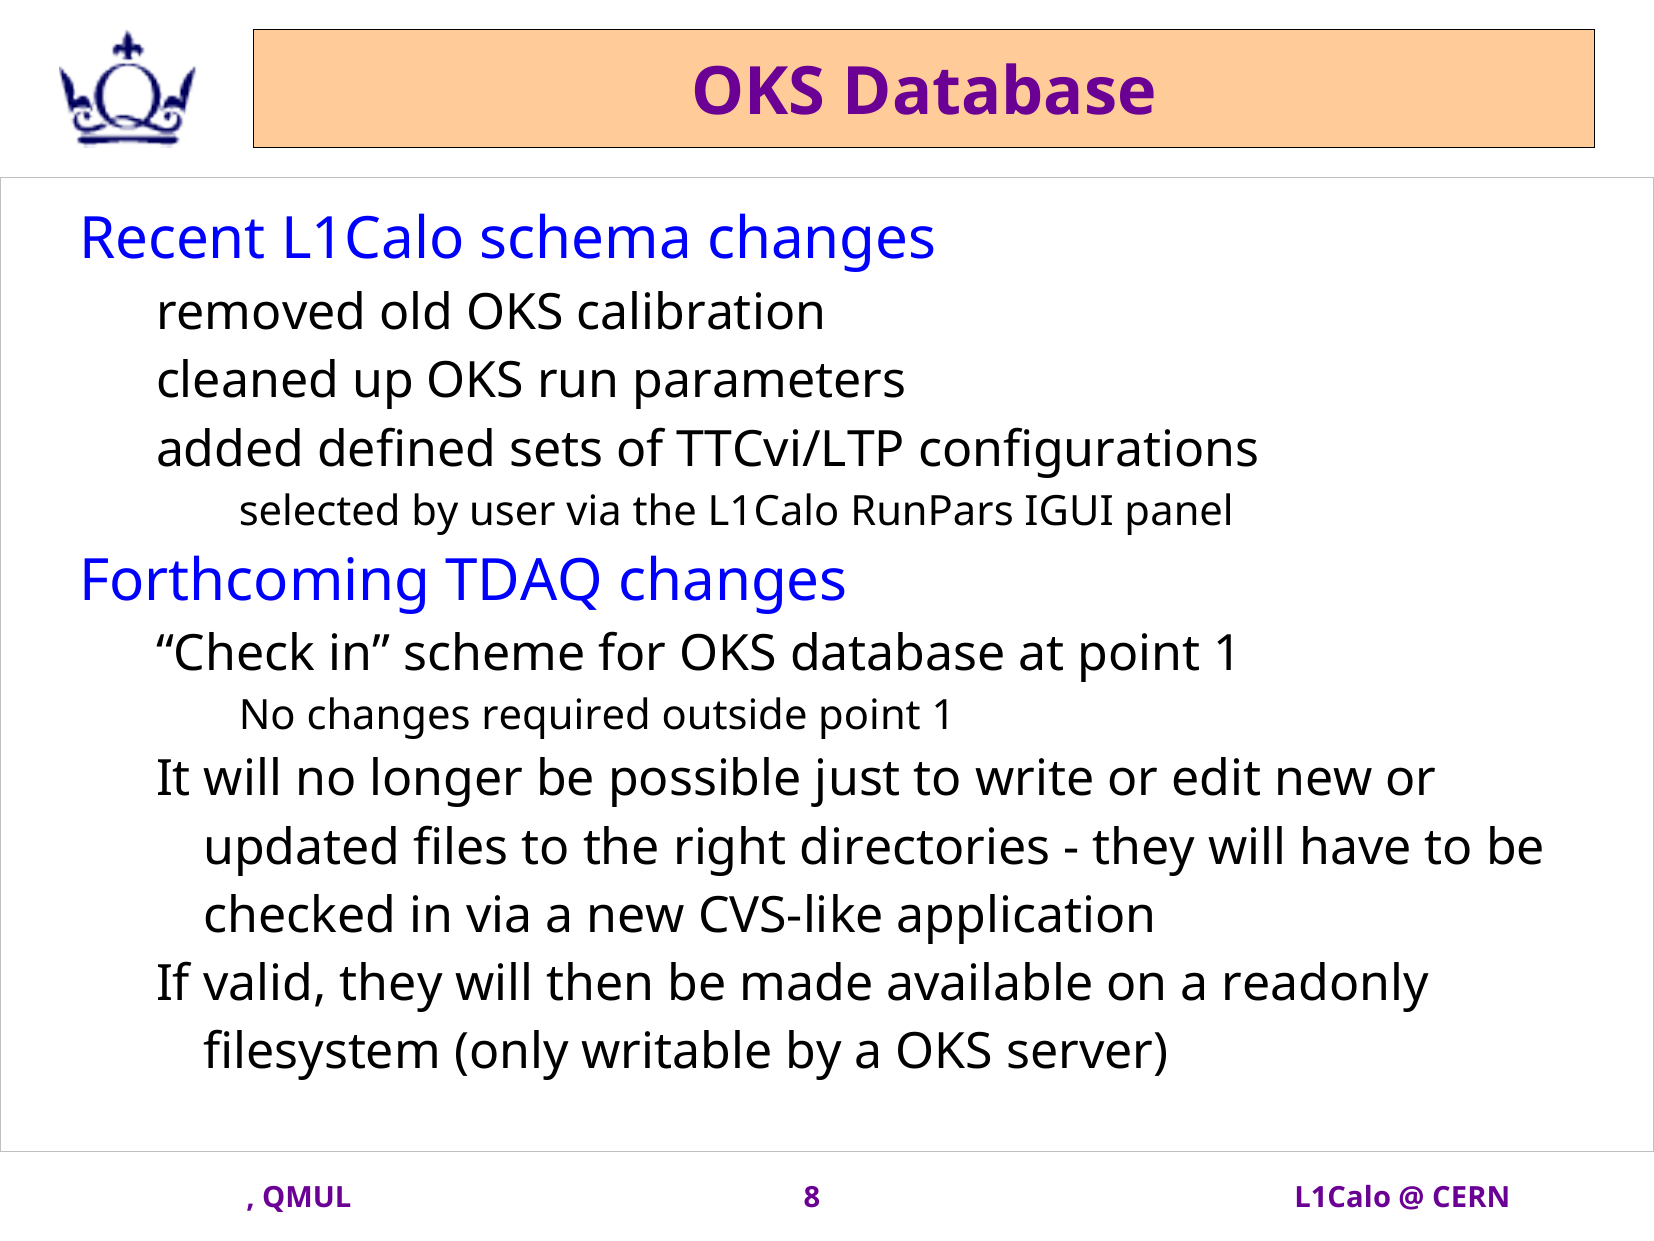

# OKS Database
Recent L1Calo schema changes
removed old OKS calibration
cleaned up OKS run parameters
added defined sets of TTCvi/LTP configurations
selected by user via the L1Calo RunPars IGUI panel
Forthcoming TDAQ changes
“Check in” scheme for OKS database at point 1
No changes required outside point 1
It will no longer be possible just to write or edit new or updated files to the right directories - they will have to be checked in via a new CVS-like application
If valid, they will then be made available on a readonly filesystem (only writable by a OKS server)